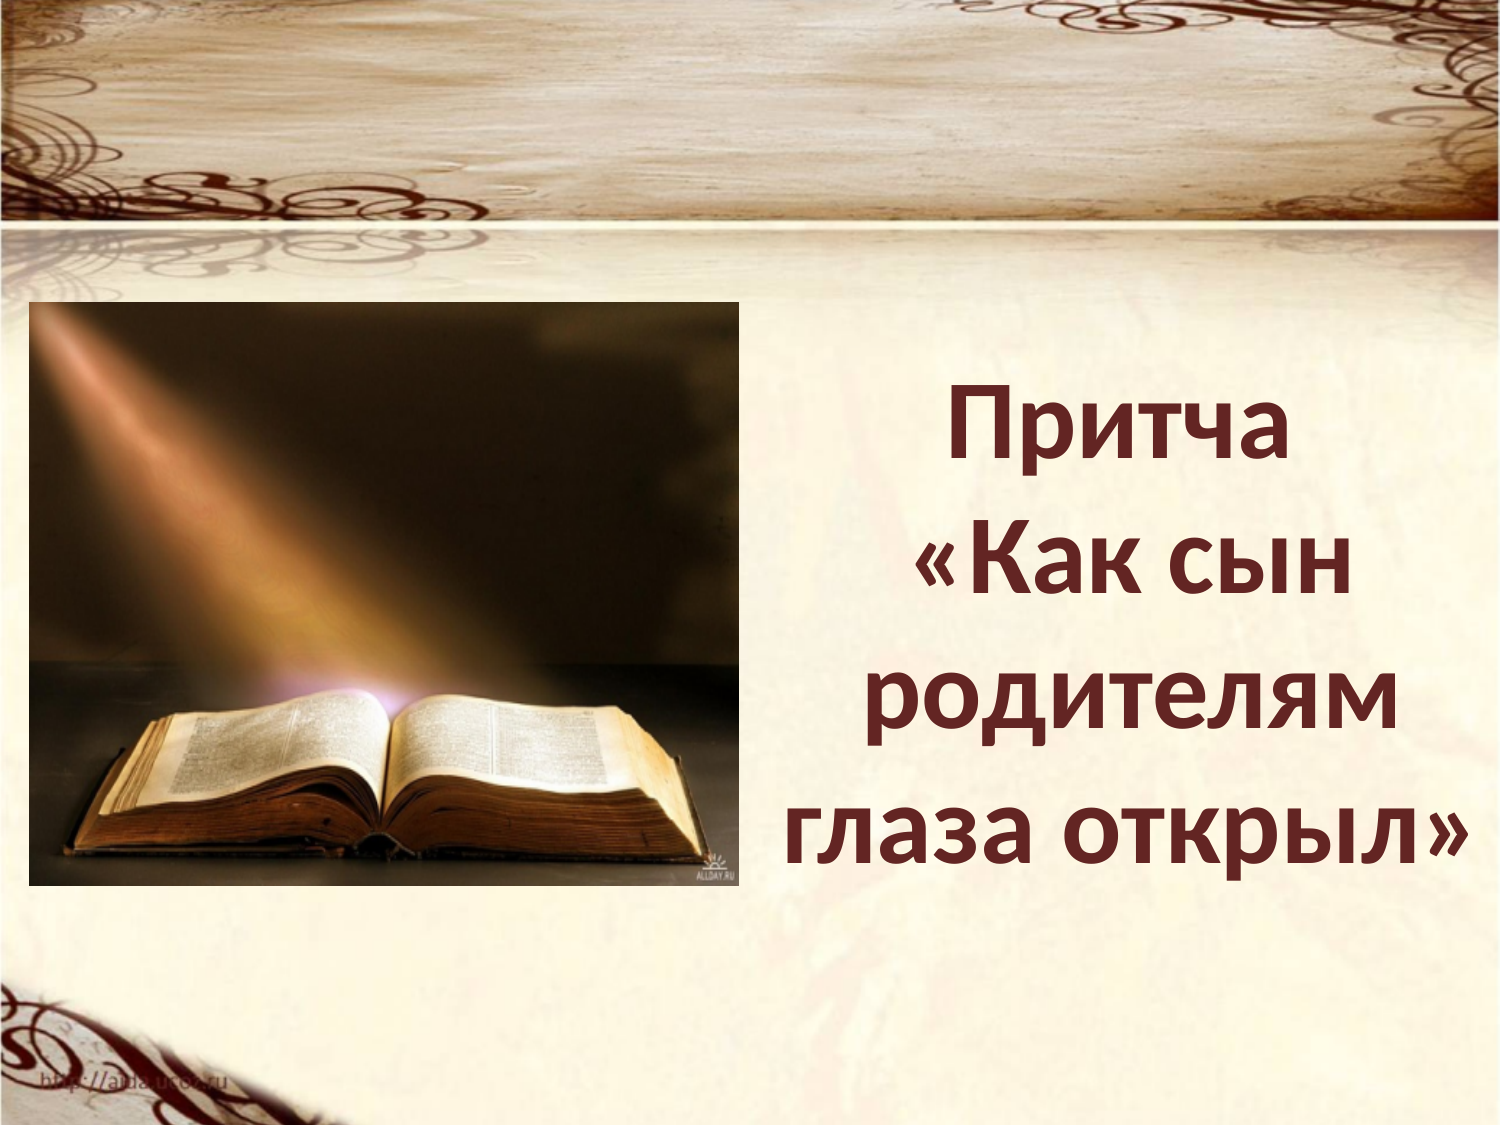

Притча
«Как сын
 родителям
глаза открыл»
#